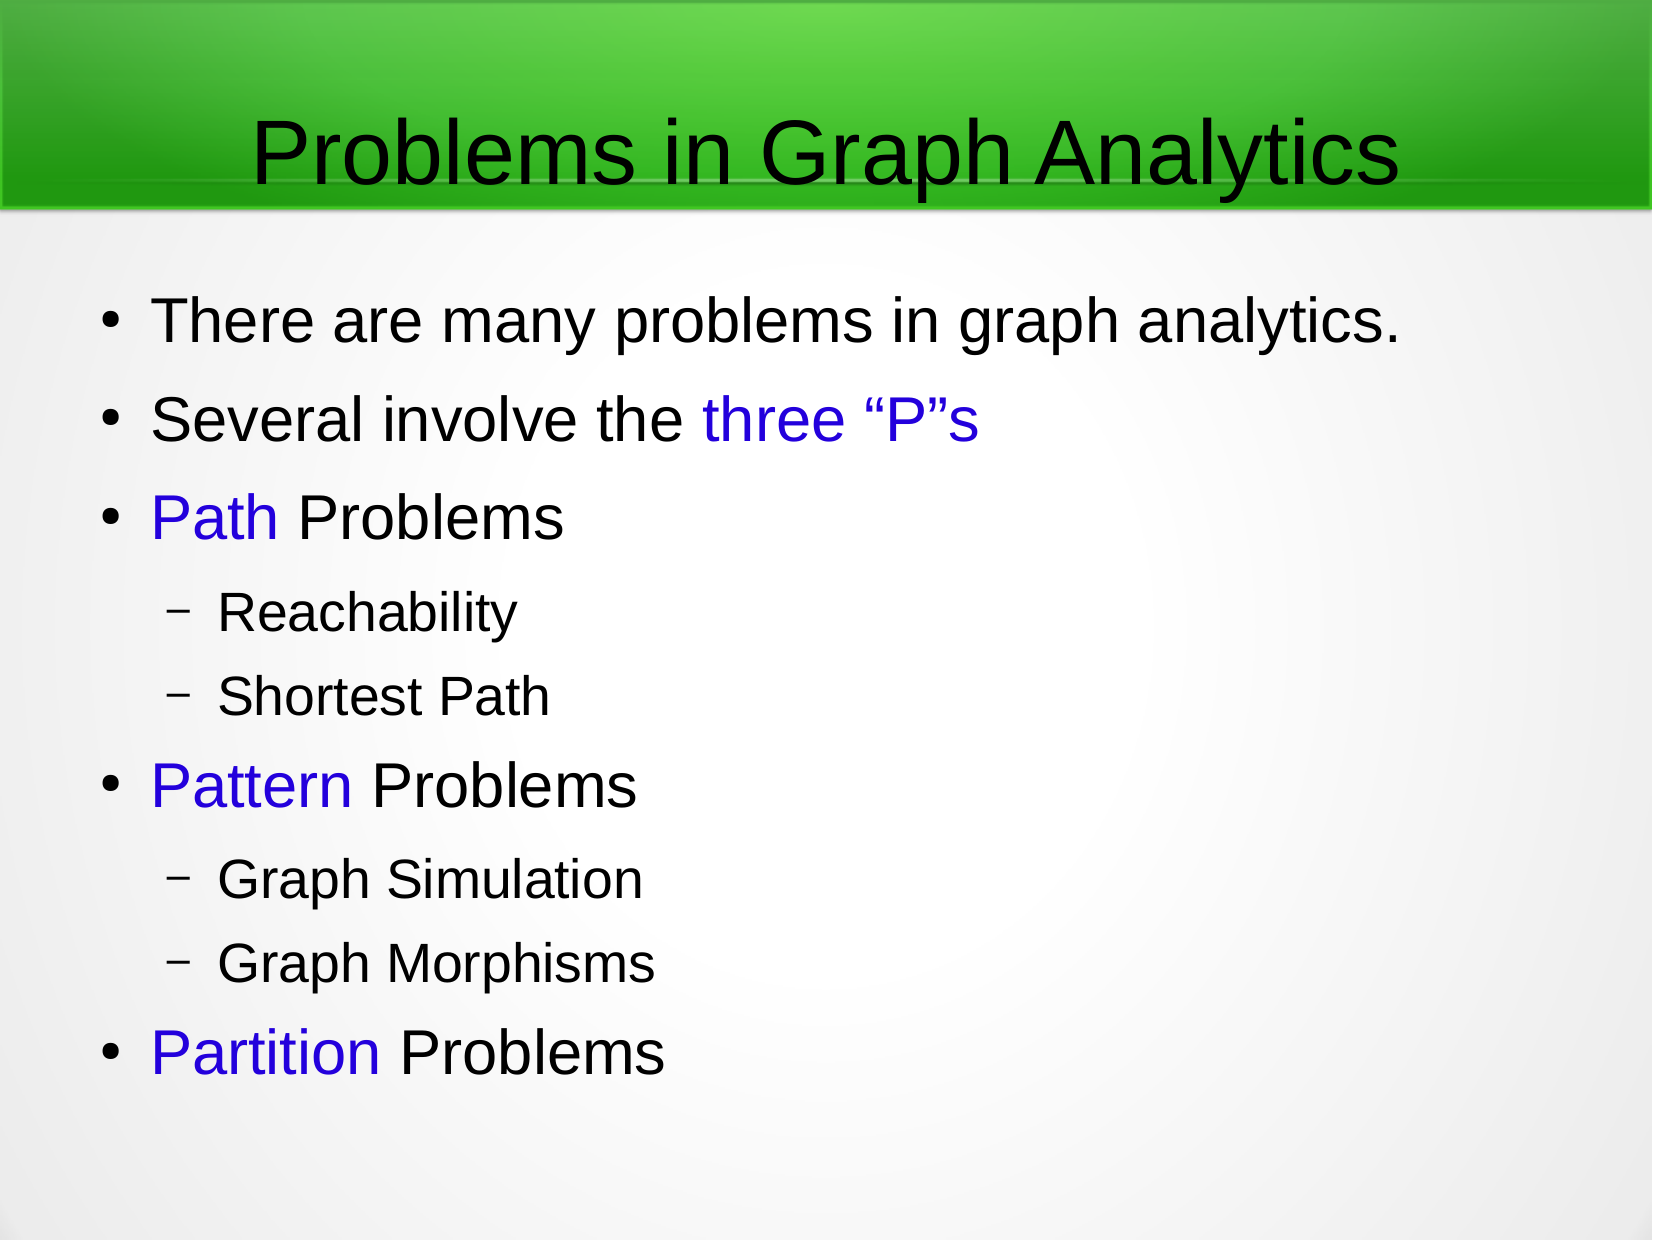

# Problems in Graph Analytics
There are many problems in graph analytics.
Several involve the three “P”s
Path Problems
Reachability
Shortest Path
Pattern Problems
Graph Simulation
Graph Morphisms
Partition Problems